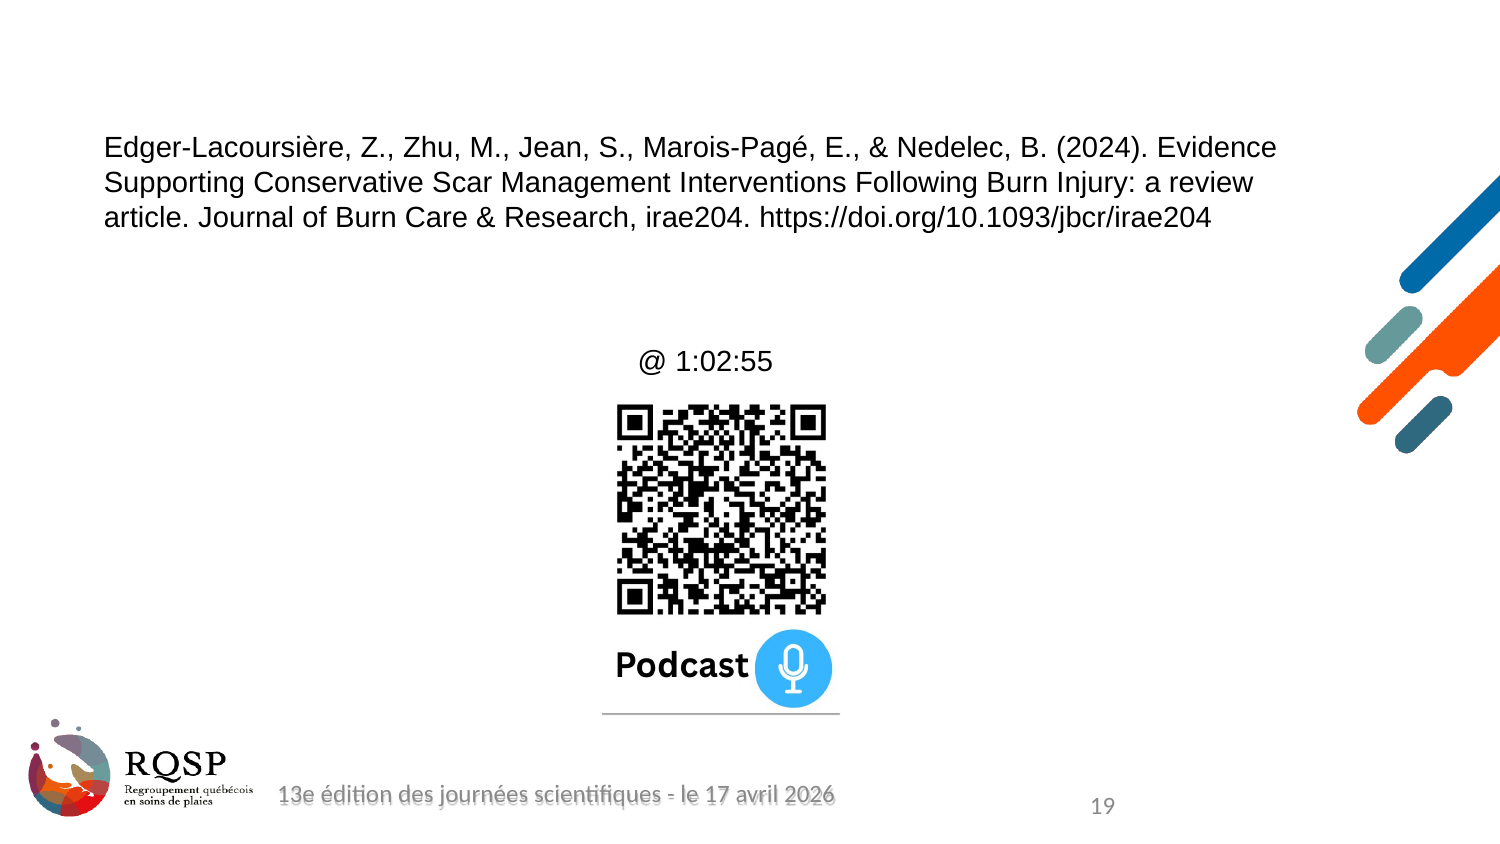

Edger-Lacoursière, Z., Zhu, M., Jean, S., Marois-Pagé, E., & Nedelec, B. (2024). Evidence Supporting Conservative Scar Management Interventions Following Burn Injury: a review article. Journal of Burn Care & Research, irae204. https://doi.org/10.1093/jbcr/irae204
@ 1:02:55